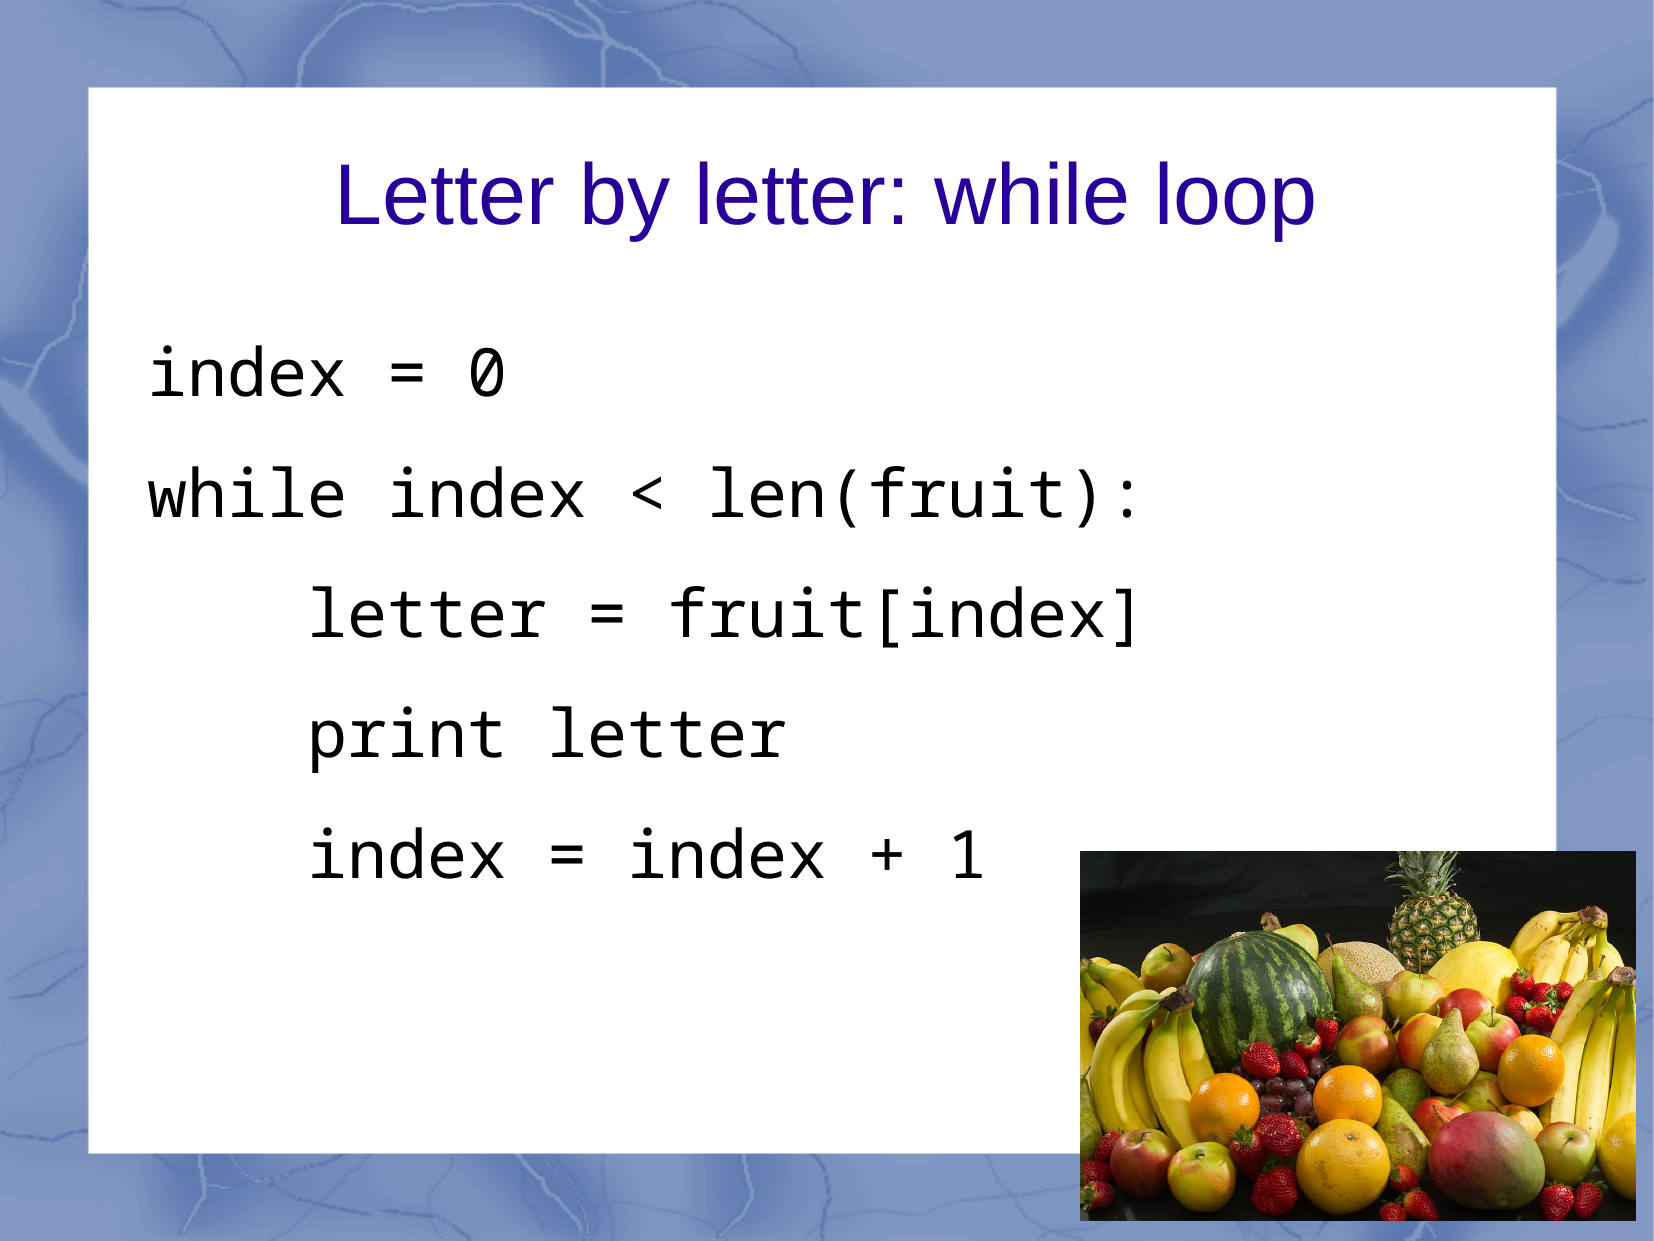

# Letter by letter: while loop
index = 0
while index < len(fruit):
 letter = fruit[index]
 print letter
 index = index + 1